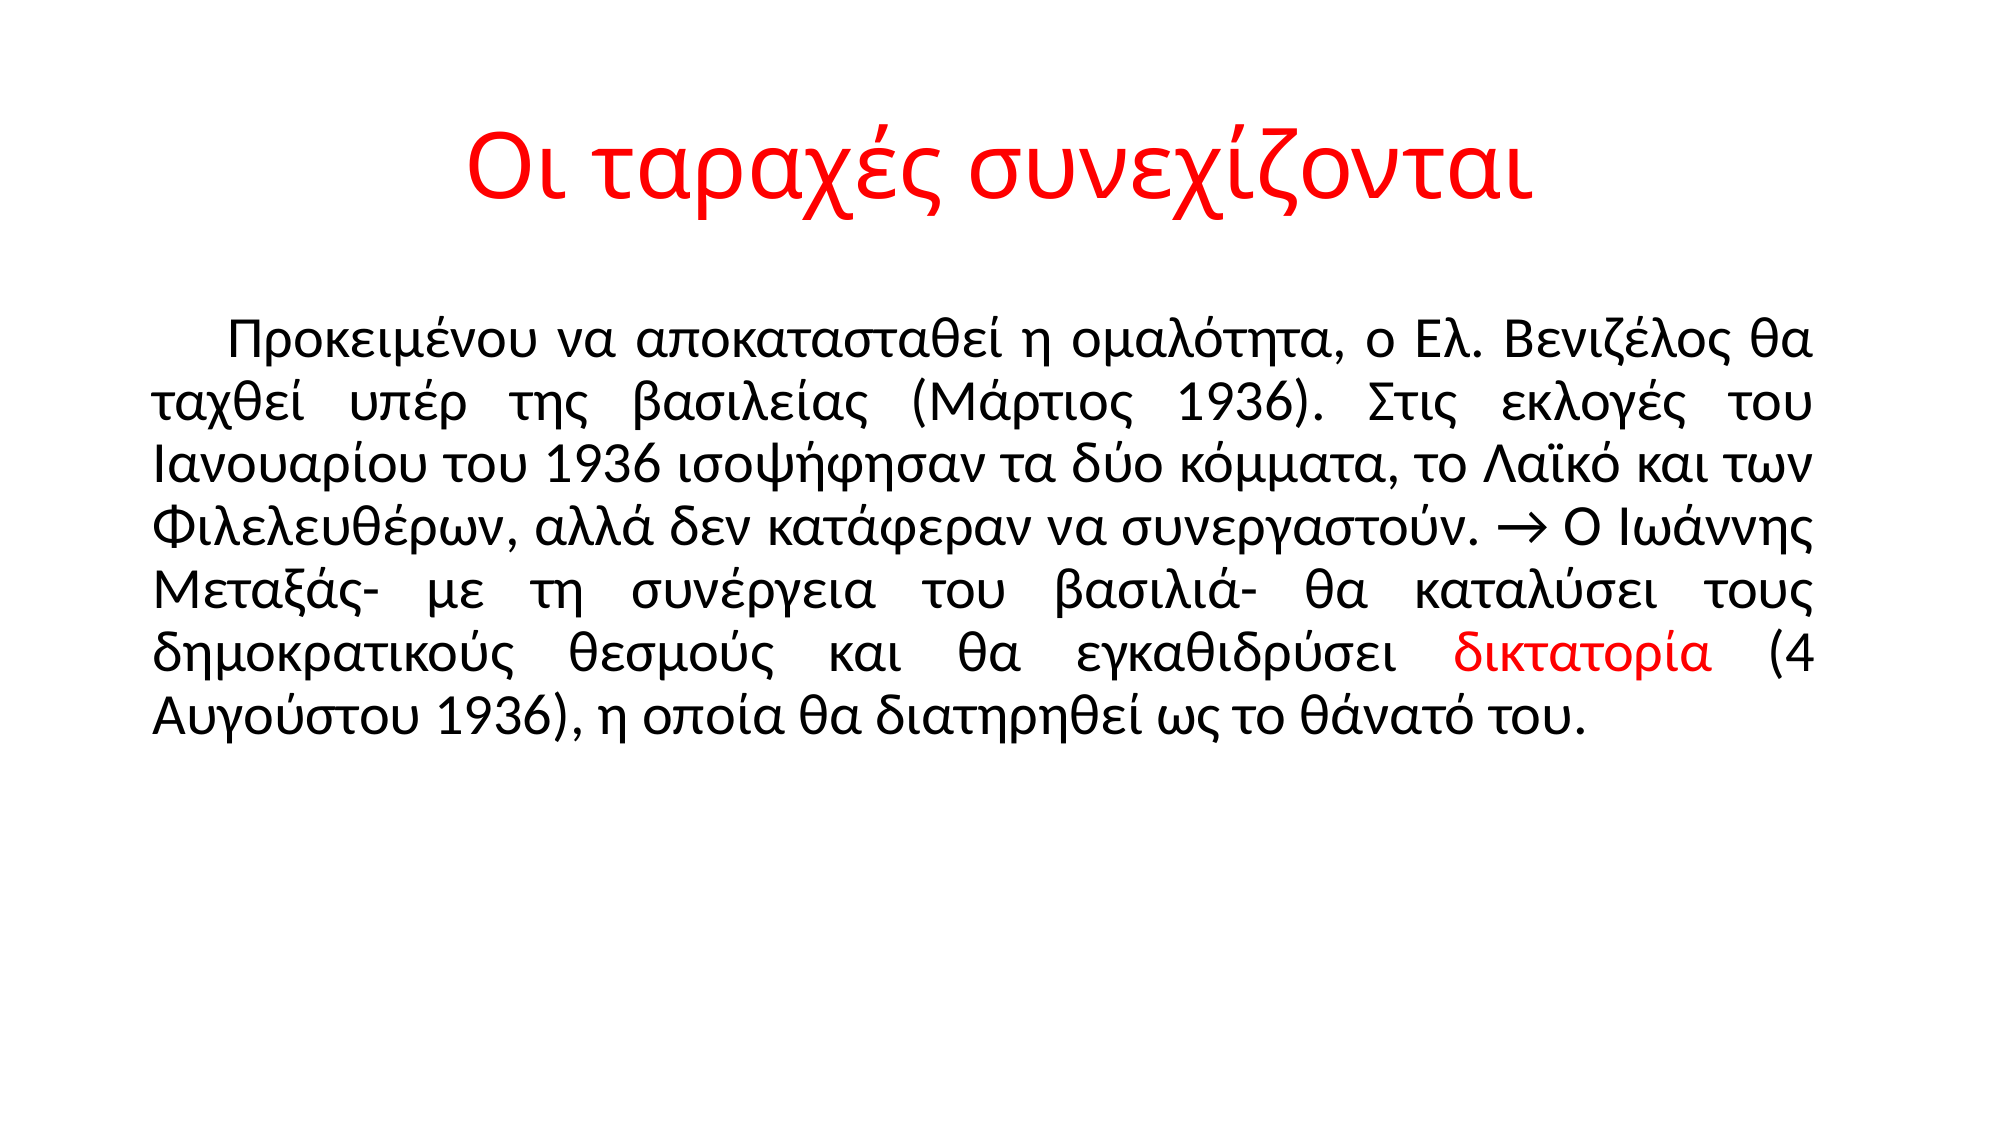

# Οι ταραχές συνεχίζονται
	Προκειμένου να αποκατασταθεί η ομαλότητα, ο Ελ. Βενιζέλος θα ταχθεί υπέρ της βασιλείας (Μάρτιος 1936). Στις εκλογές του Ιανουαρίου του 1936 ισοψήφησαν τα δύο κόμματα, το Λαϊκό και των Φιλελευθέρων, αλλά δεν κατάφεραν να συνεργαστούν. → Ο Ιωάννης Μεταξάς- με τη συνέργεια του βασιλιά- θα καταλύσει τους δημοκρατικούς θεσμούς και θα εγκαθιδρύσει δικτατορία (4 Αυγούστου 1936), η οποία θα διατηρηθεί ως το θάνατό του.